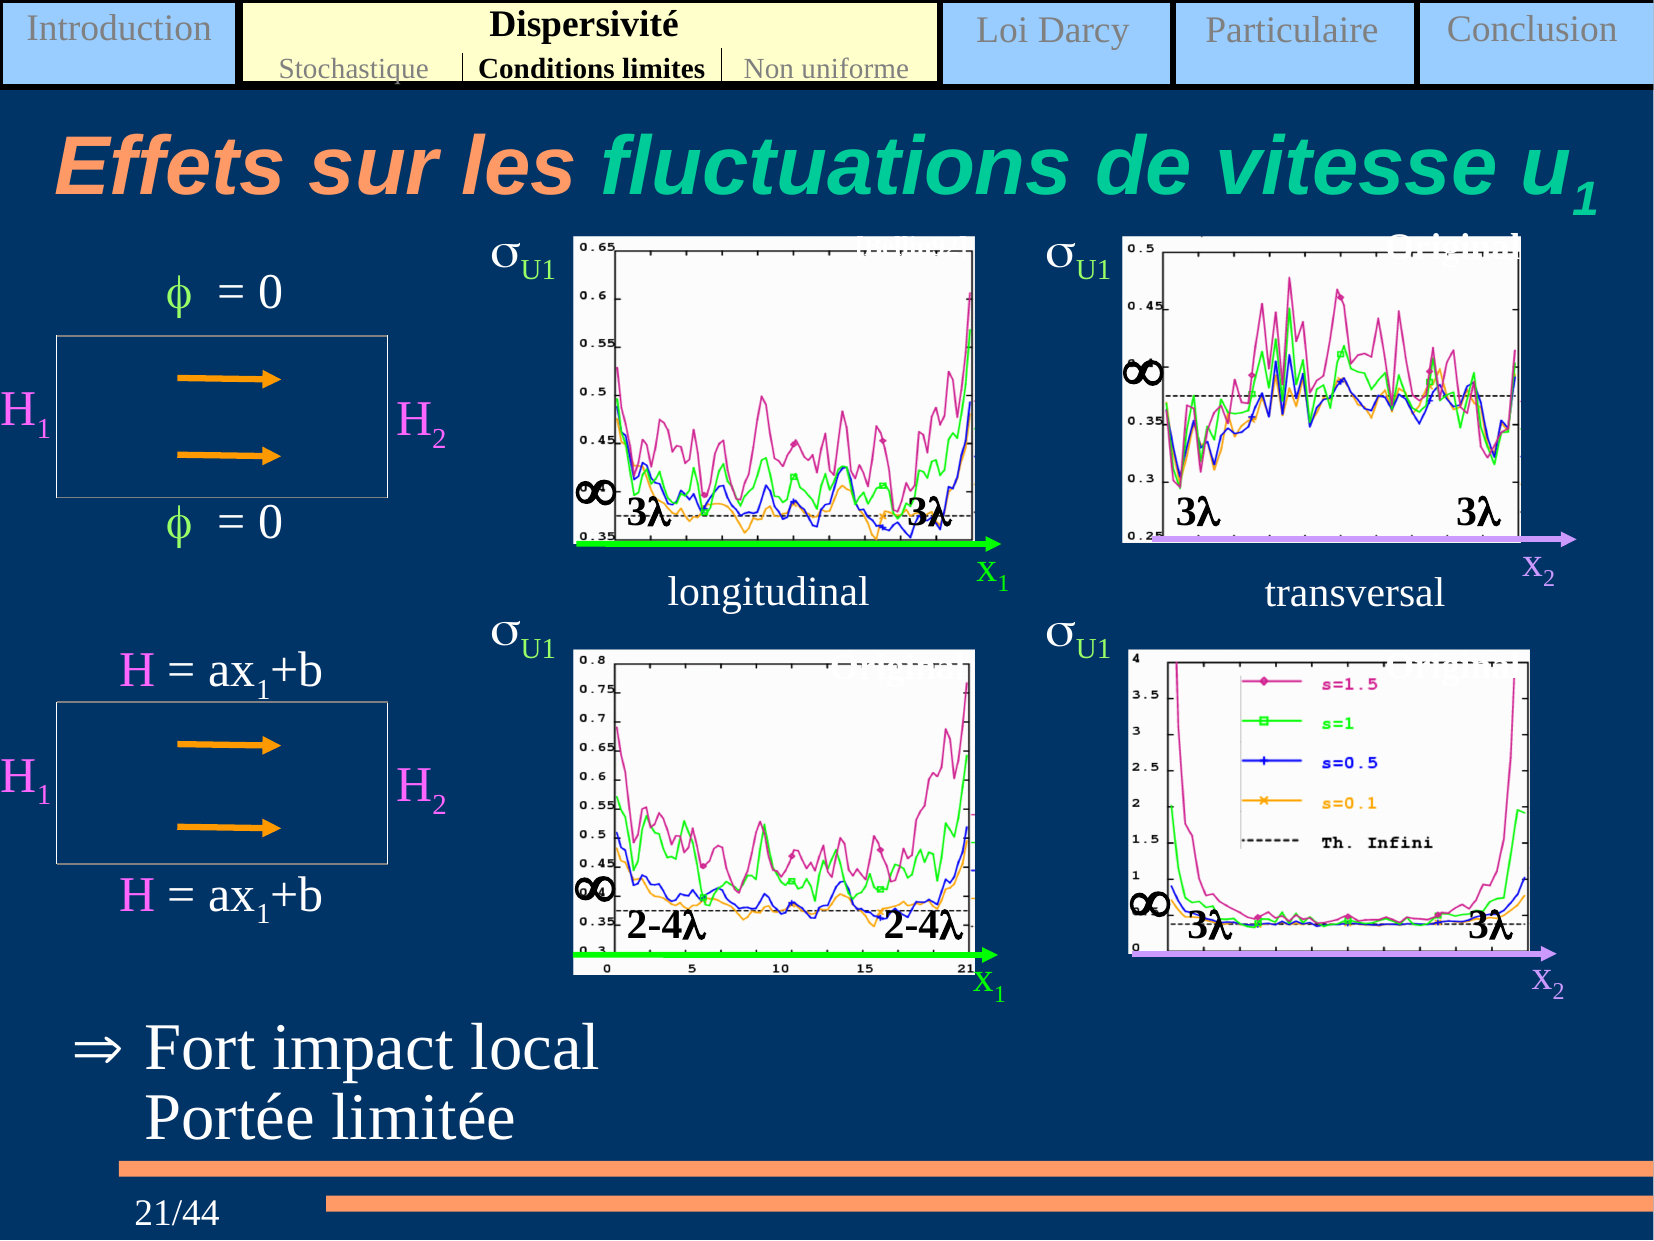

Dispersivité
Introduction
Conclusion
Loi Darcy
Particulaire
Stochastique
Conditions limites
Non uniforme
Effets sur les fluctuations de vitesse u1
U1
U1
Original
[Bellin92]
= 0

H1
H2

= 0
3
3
3
3
x2
x1
longitudinal
transversal
U1
U1
H = ax1+b
Original
Original
H1
H2
H = ax1+b


2-4
2-4
3
3
x2
x1
	Fort impact local
	Portée limitée